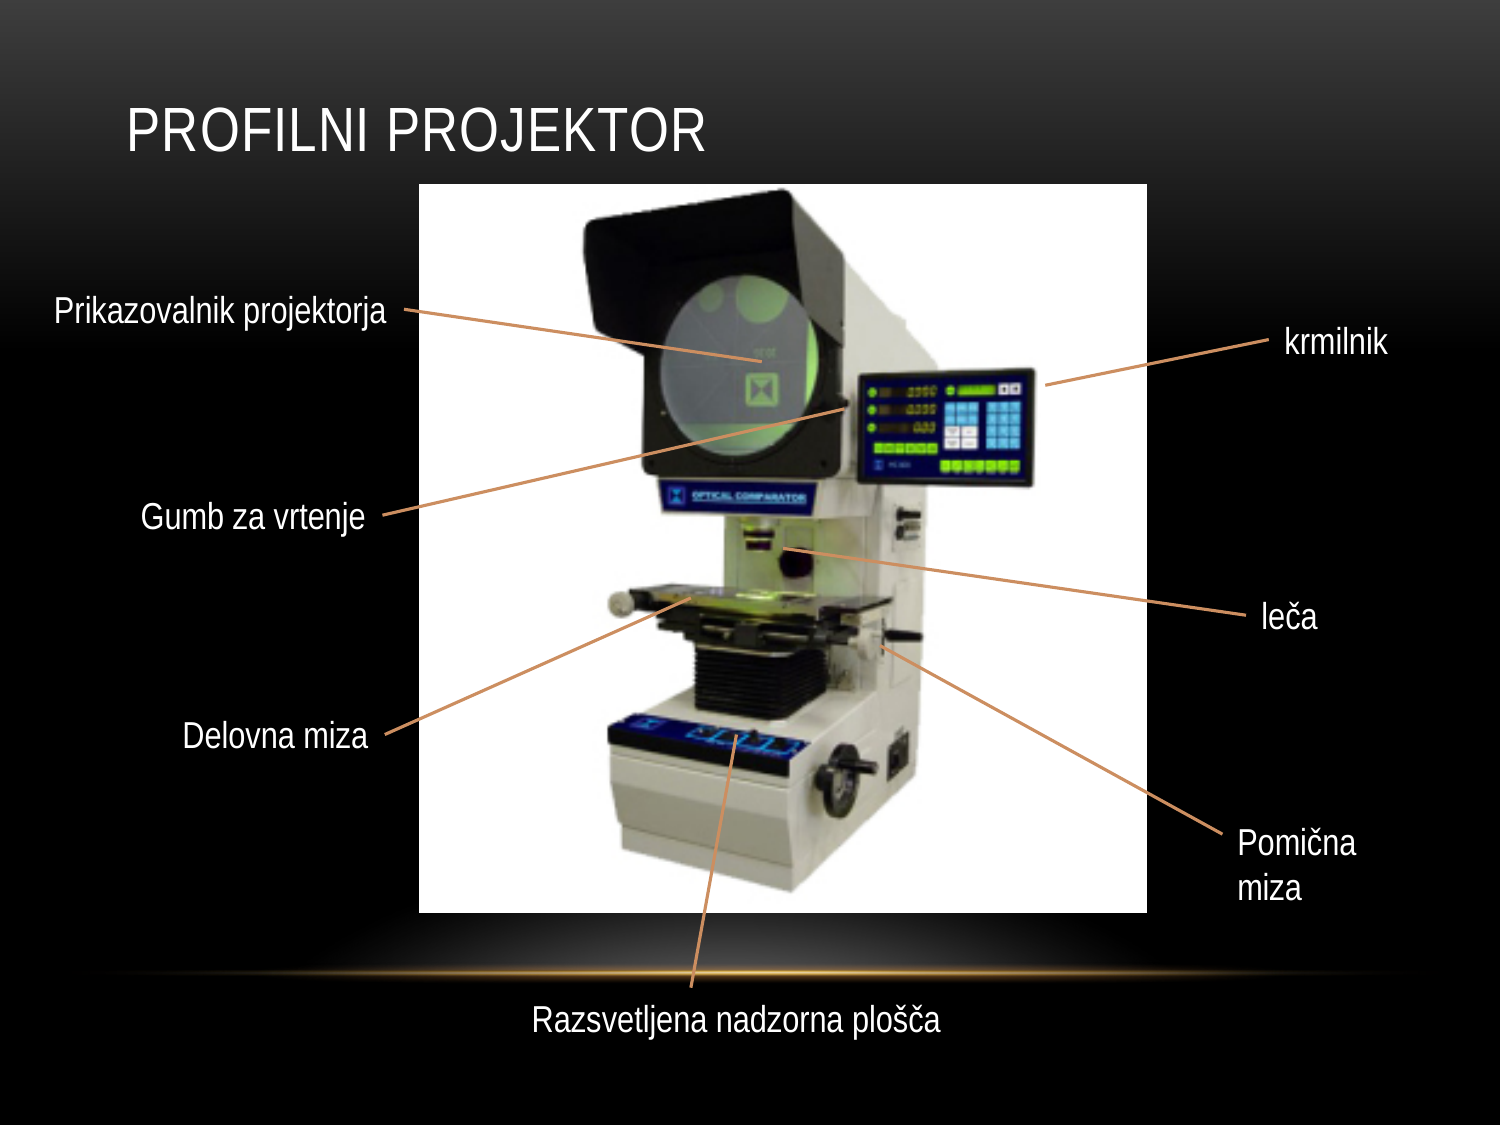

# Profilni projektor
Prikazovalnik projektorja
krmilnik
Gumb za vrtenje
leča
Delovna miza
Pomična miza
Razsvetljena nadzorna plošča